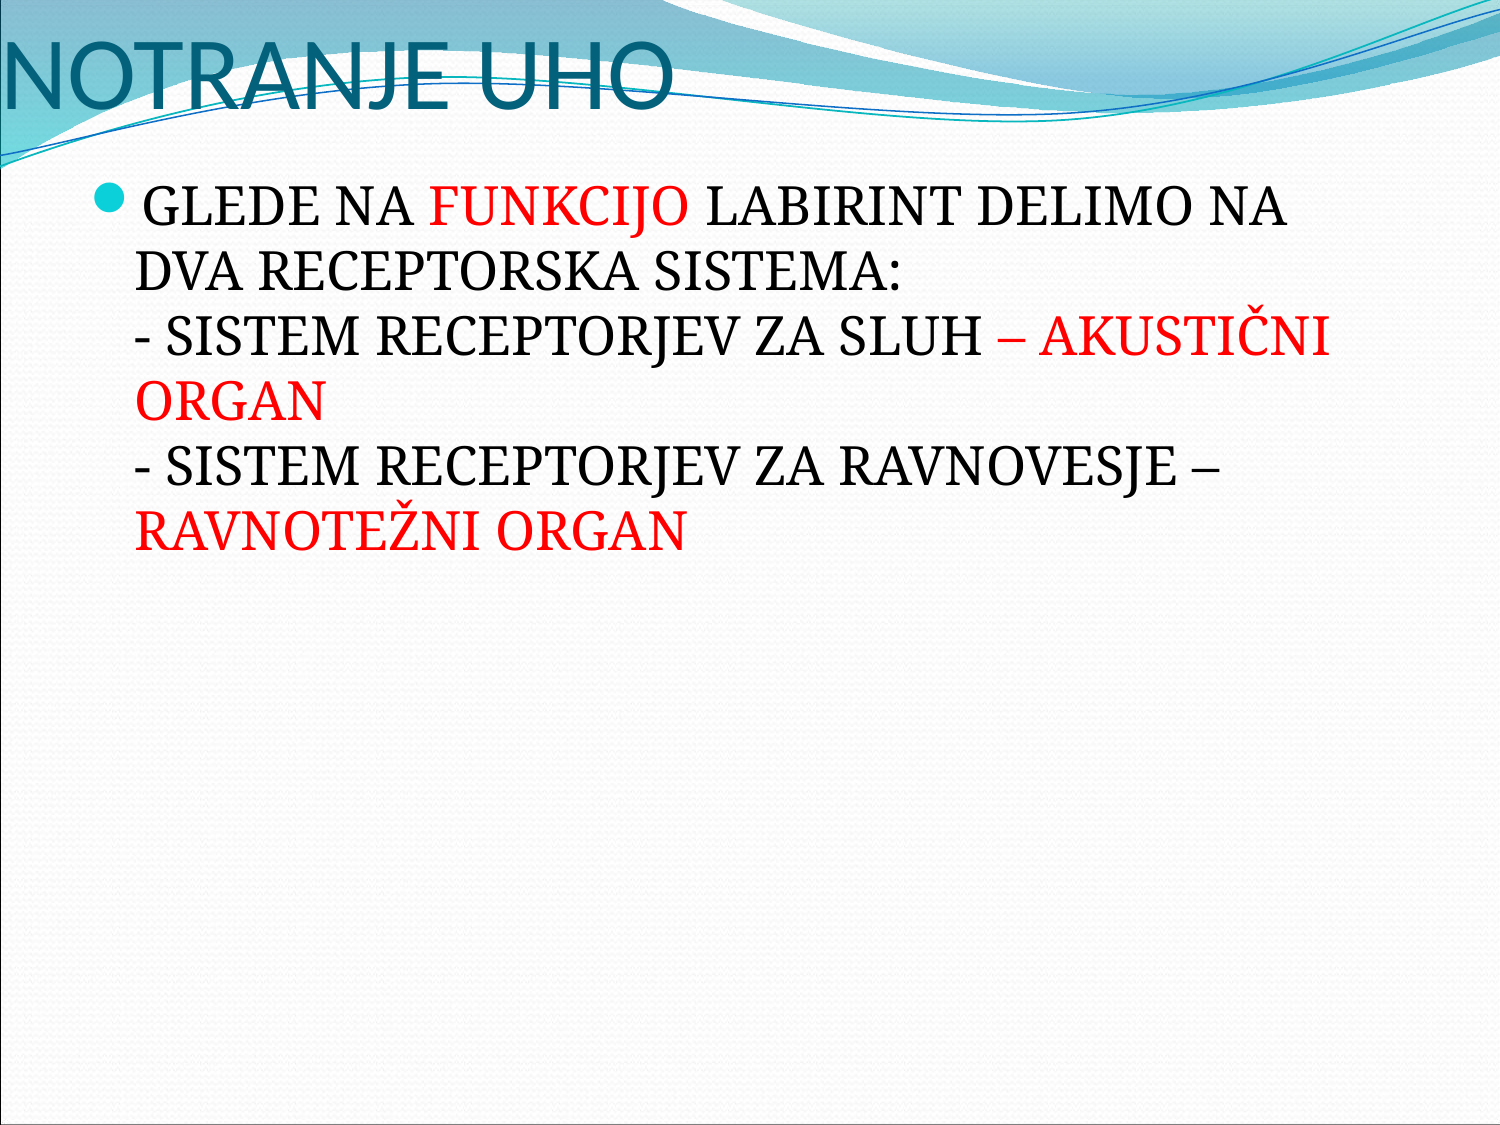

# NOTRANJE UHO
Glede na funkcijo labirint delimo na dva receptorska sistema:
- sistem receptorjev za sluh – akustični organ
- sistem receptorjev za ravnovesje – ravnotežni organ